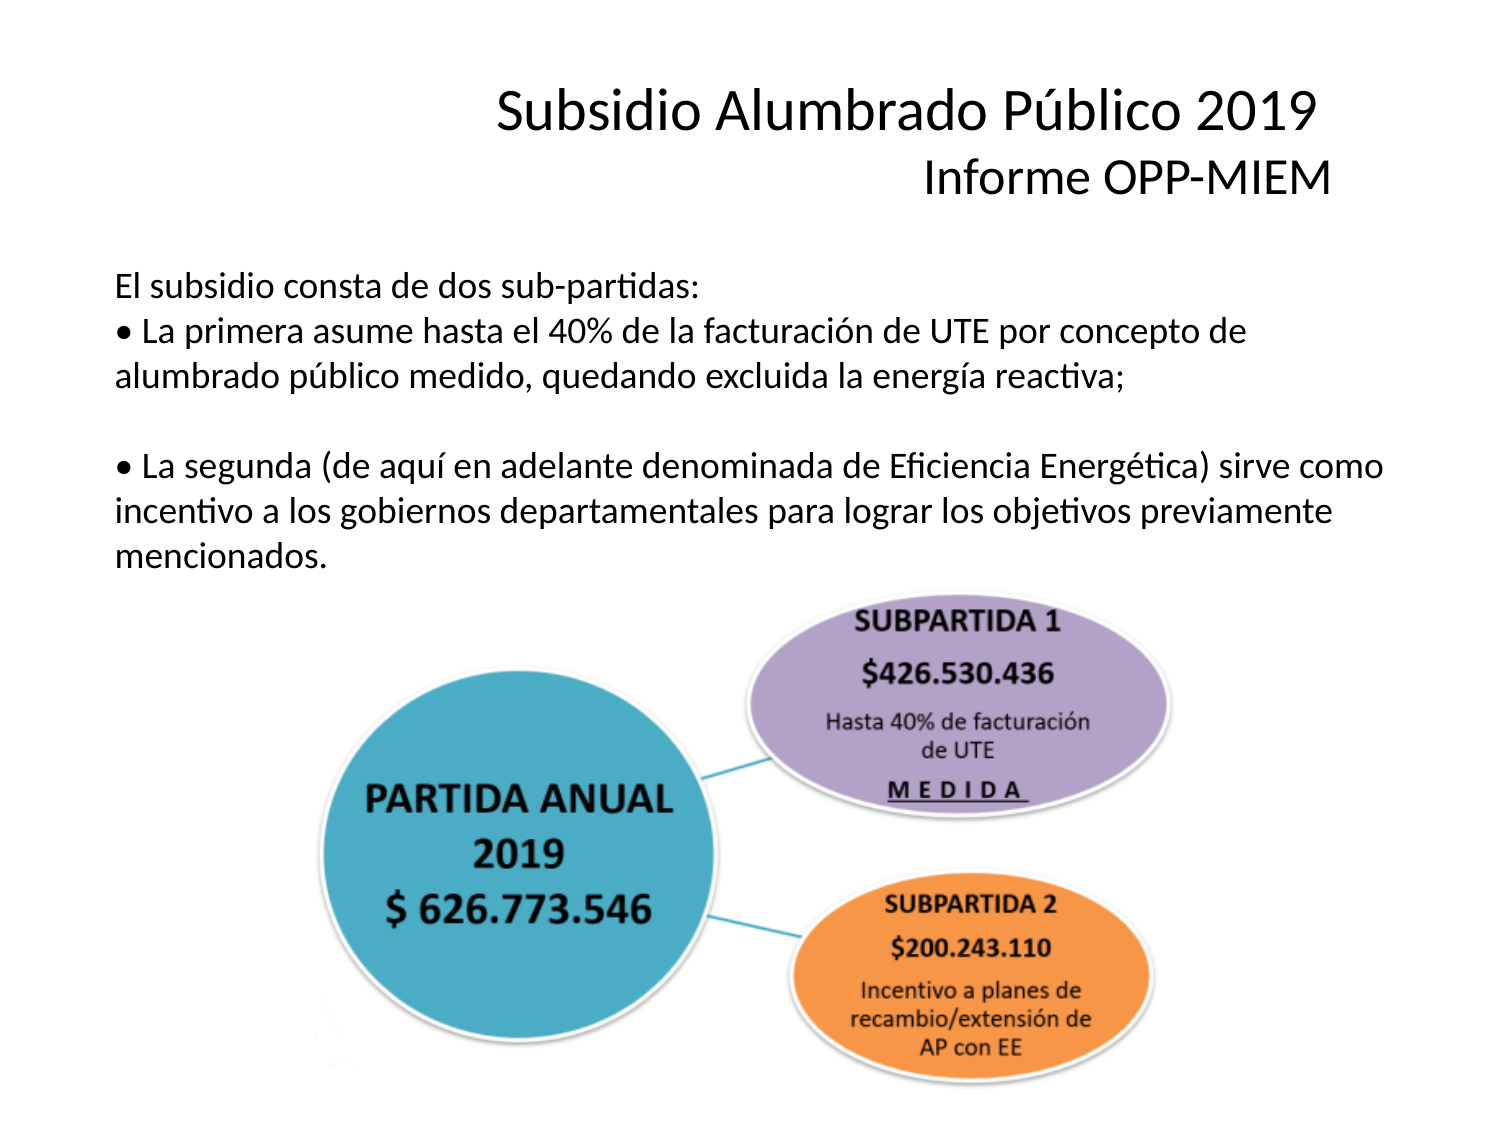

Subsidio Alumbrado Público 2019
Informe OPP-MIEM
El subsidio consta de dos sub-partidas:
• La primera asume hasta el 40% de la facturación de UTE por concepto de alumbrado público medido, quedando excluida la energía reactiva;
• La segunda (de aquí en adelante denominada de Eficiencia Energética) sirve como incentivo a los gobiernos departamentales para lograr los objetivos previamente mencionados.